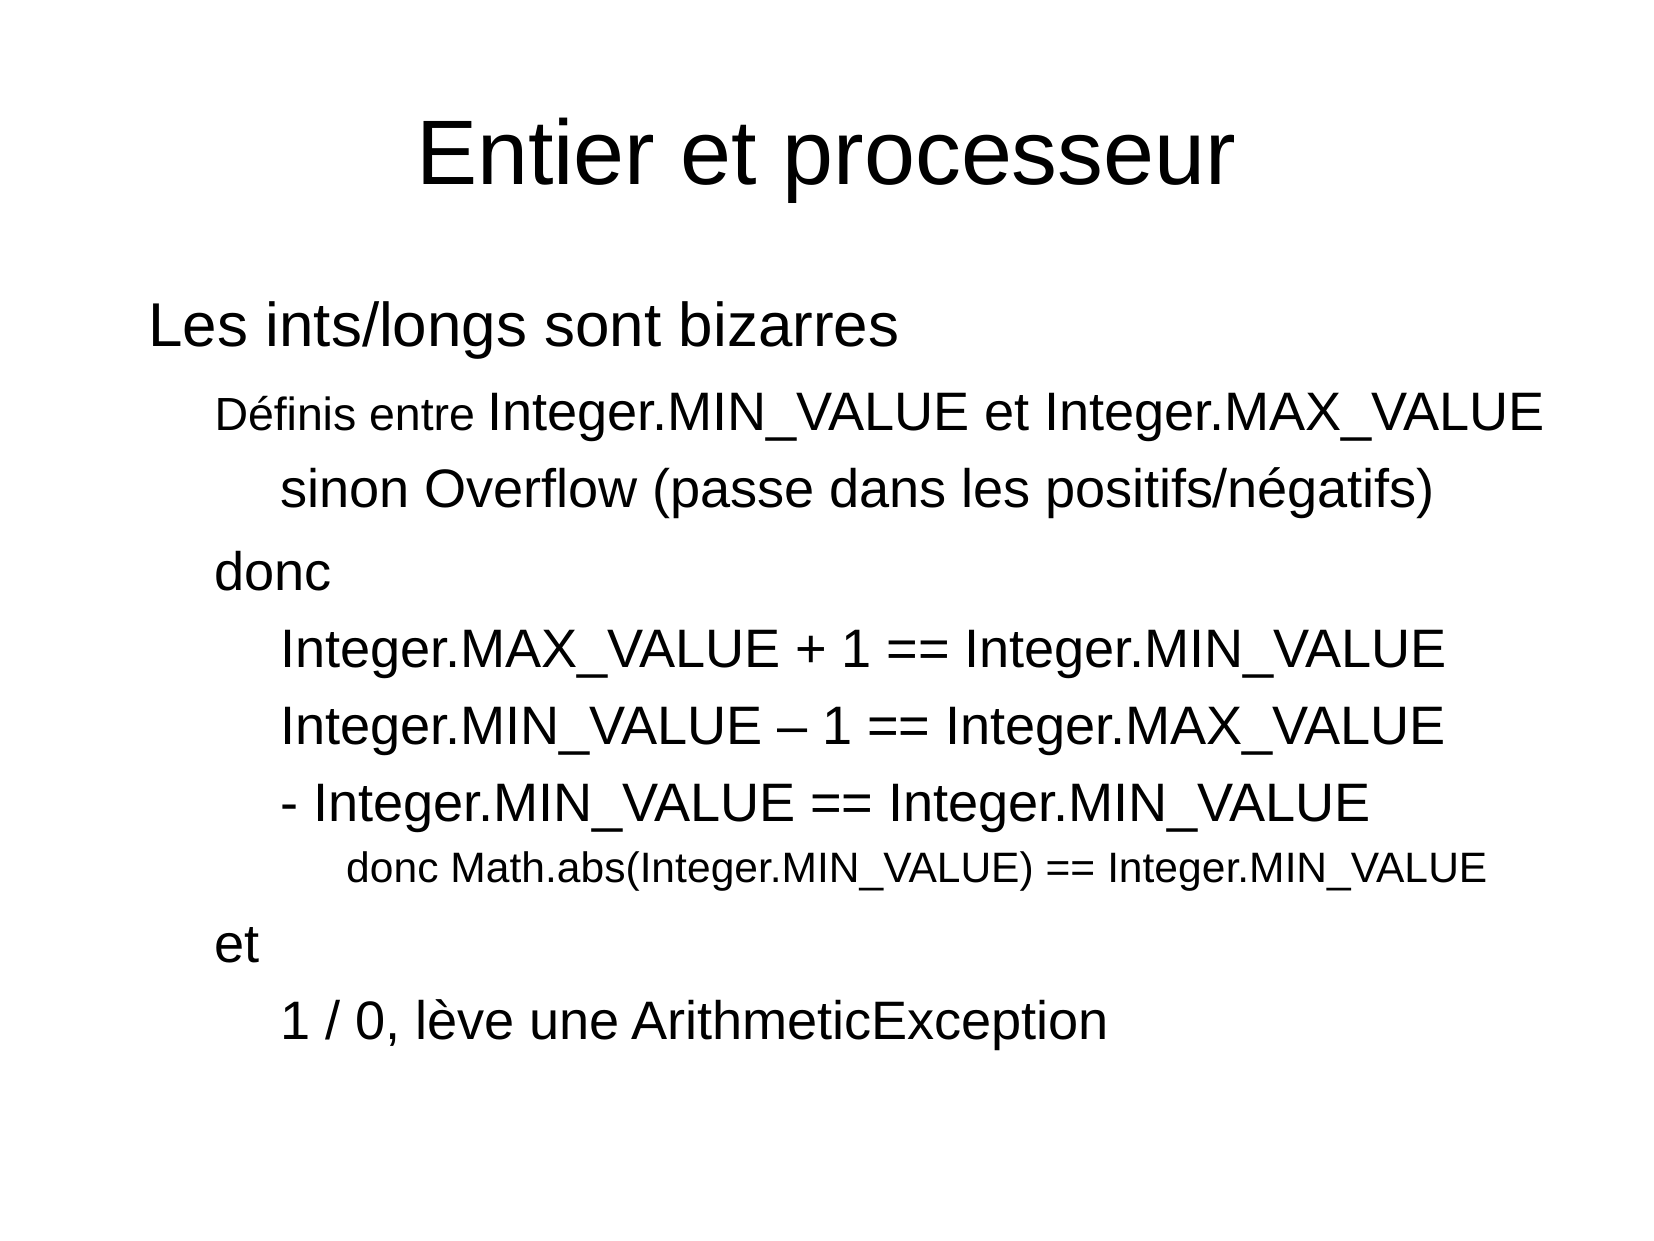

# Entier et processeur
Les ints/longs sont bizarres
Définis entre Integer.MIN_VALUE et Integer.MAX_VALUE
sinon Overflow (passe dans les positifs/négatifs)
donc
Integer.MAX_VALUE + 1 == Integer.MIN_VALUE
Integer.MIN_VALUE – 1 == Integer.MAX_VALUE
- Integer.MIN_VALUE == Integer.MIN_VALUE
donc Math.abs(Integer.MIN_VALUE) == Integer.MIN_VALUE
et
1 / 0, lève une ArithmeticException